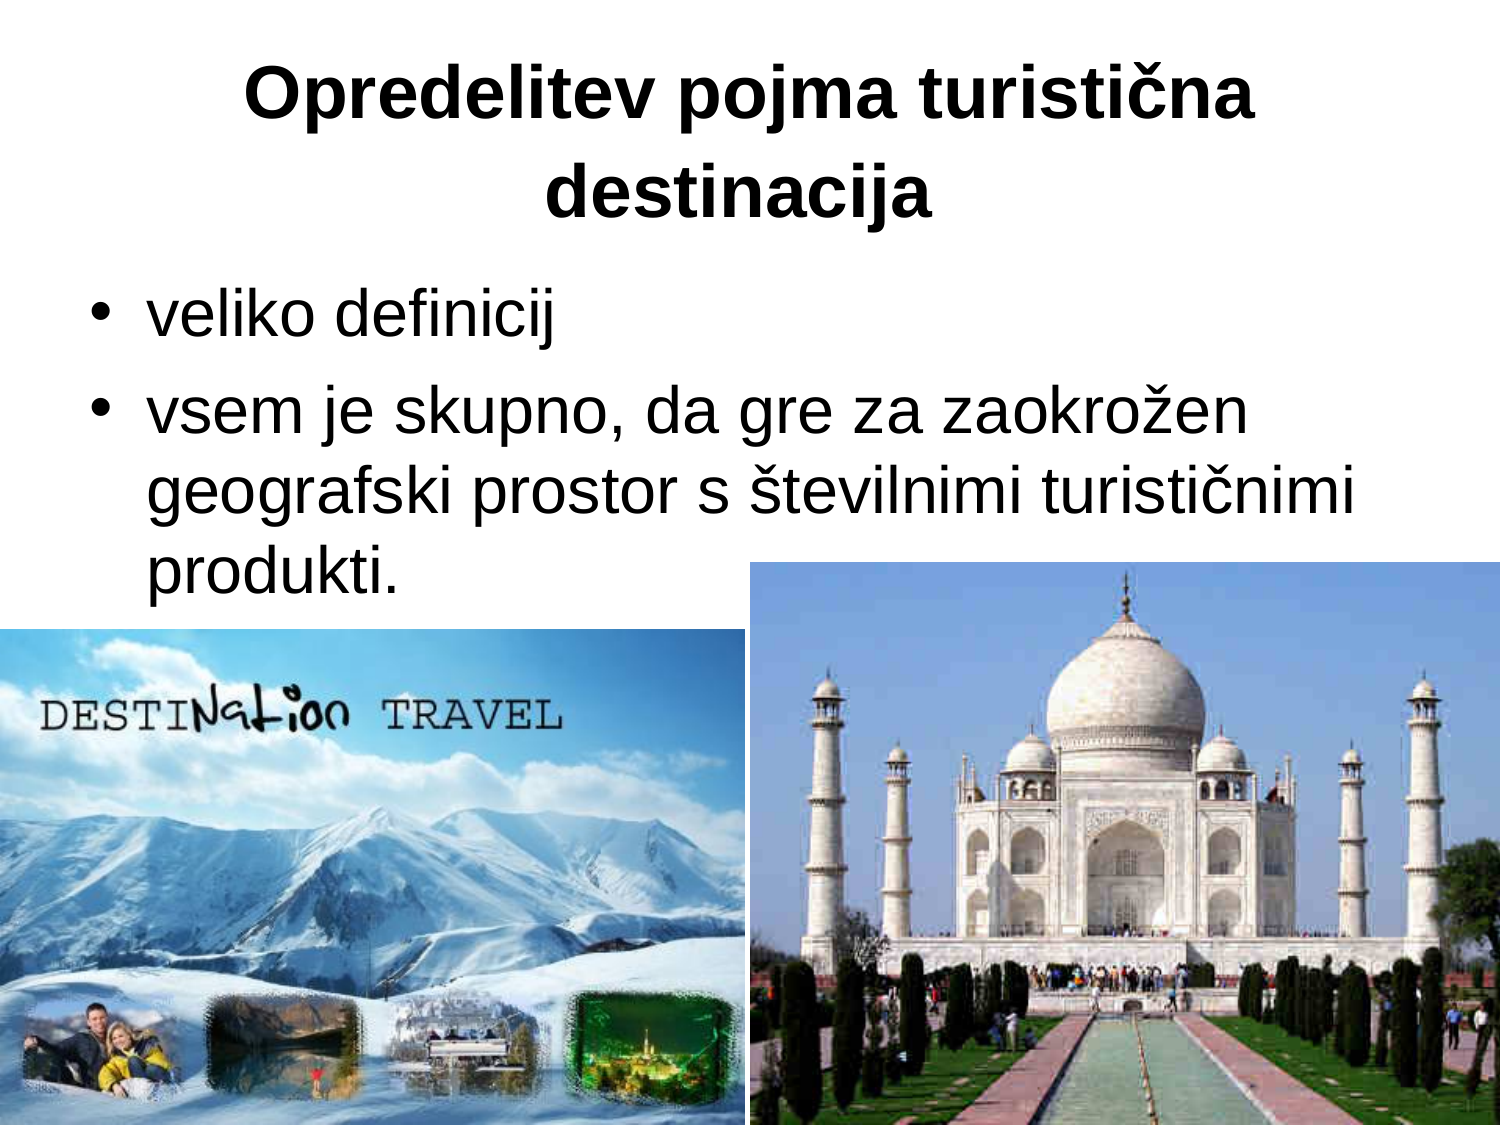

# Opredelitev pojma turistična destinacija
veliko definicij
vsem je skupno, da gre za zaokrožen geografski prostor s številnimi turističnimi produkti.